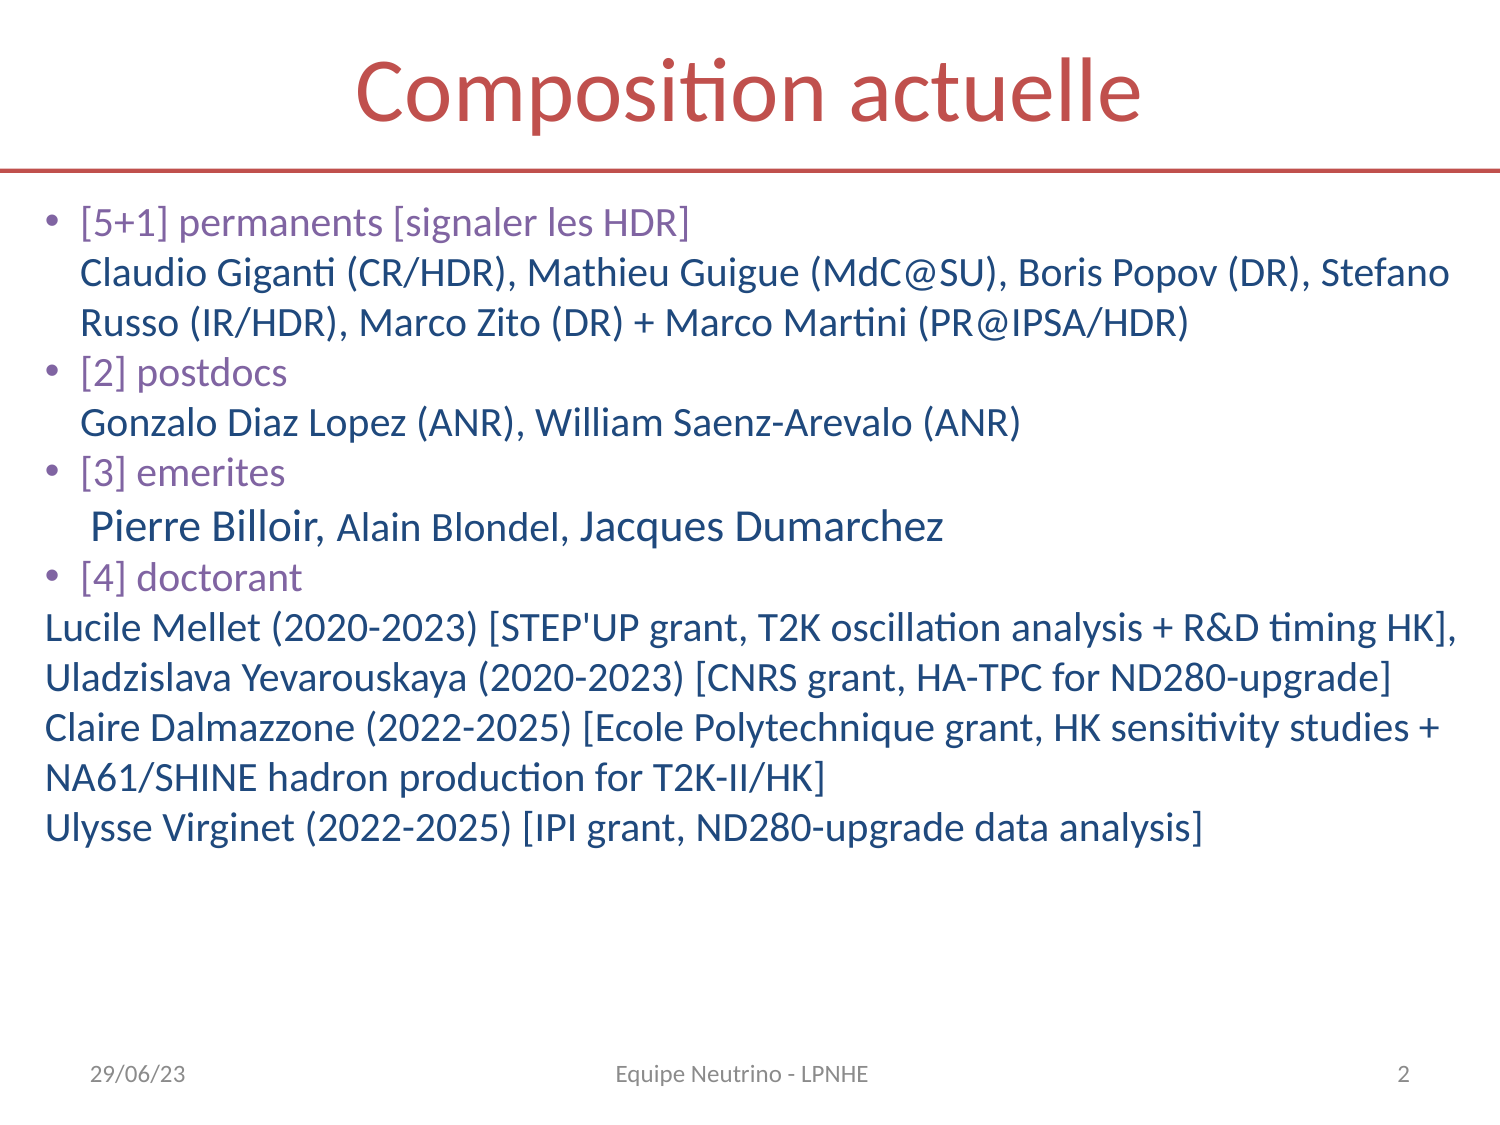

Composition actuelle
[5+1] permanents [signaler les HDR]
Claudio Giganti (CR/HDR), Mathieu Guigue (MdC@SU), Boris Popov (DR), Stefano Russo (IR/HDR), Marco Zito (DR) + Marco Martini (PR@IPSA/HDR)
[2] postdocs
Gonzalo Diaz Lopez (ANR), William Saenz-Arevalo (ANR)
[3] emerites
 Pierre Billoir, Alain Blondel, Jacques Dumarchez
[4] doctorant
Lucile Mellet (2020-2023) [STEP'UP grant, T2K oscillation analysis + R&D timing HK],
Uladzislava Yevarouskaya (2020-2023) [CNRS grant, HA-TPC for ND280-upgrade]
Claire Dalmazzone (2022-2025) [Ecole Polytechnique grant, HK sensitivity studies + NA61/SHINE hadron production for T2K-II/HK]
Ulysse Virginet (2022-2025) [IPI grant, ND280-upgrade data analysis]
29/06/23
Equipe Neutrino - LPNHE